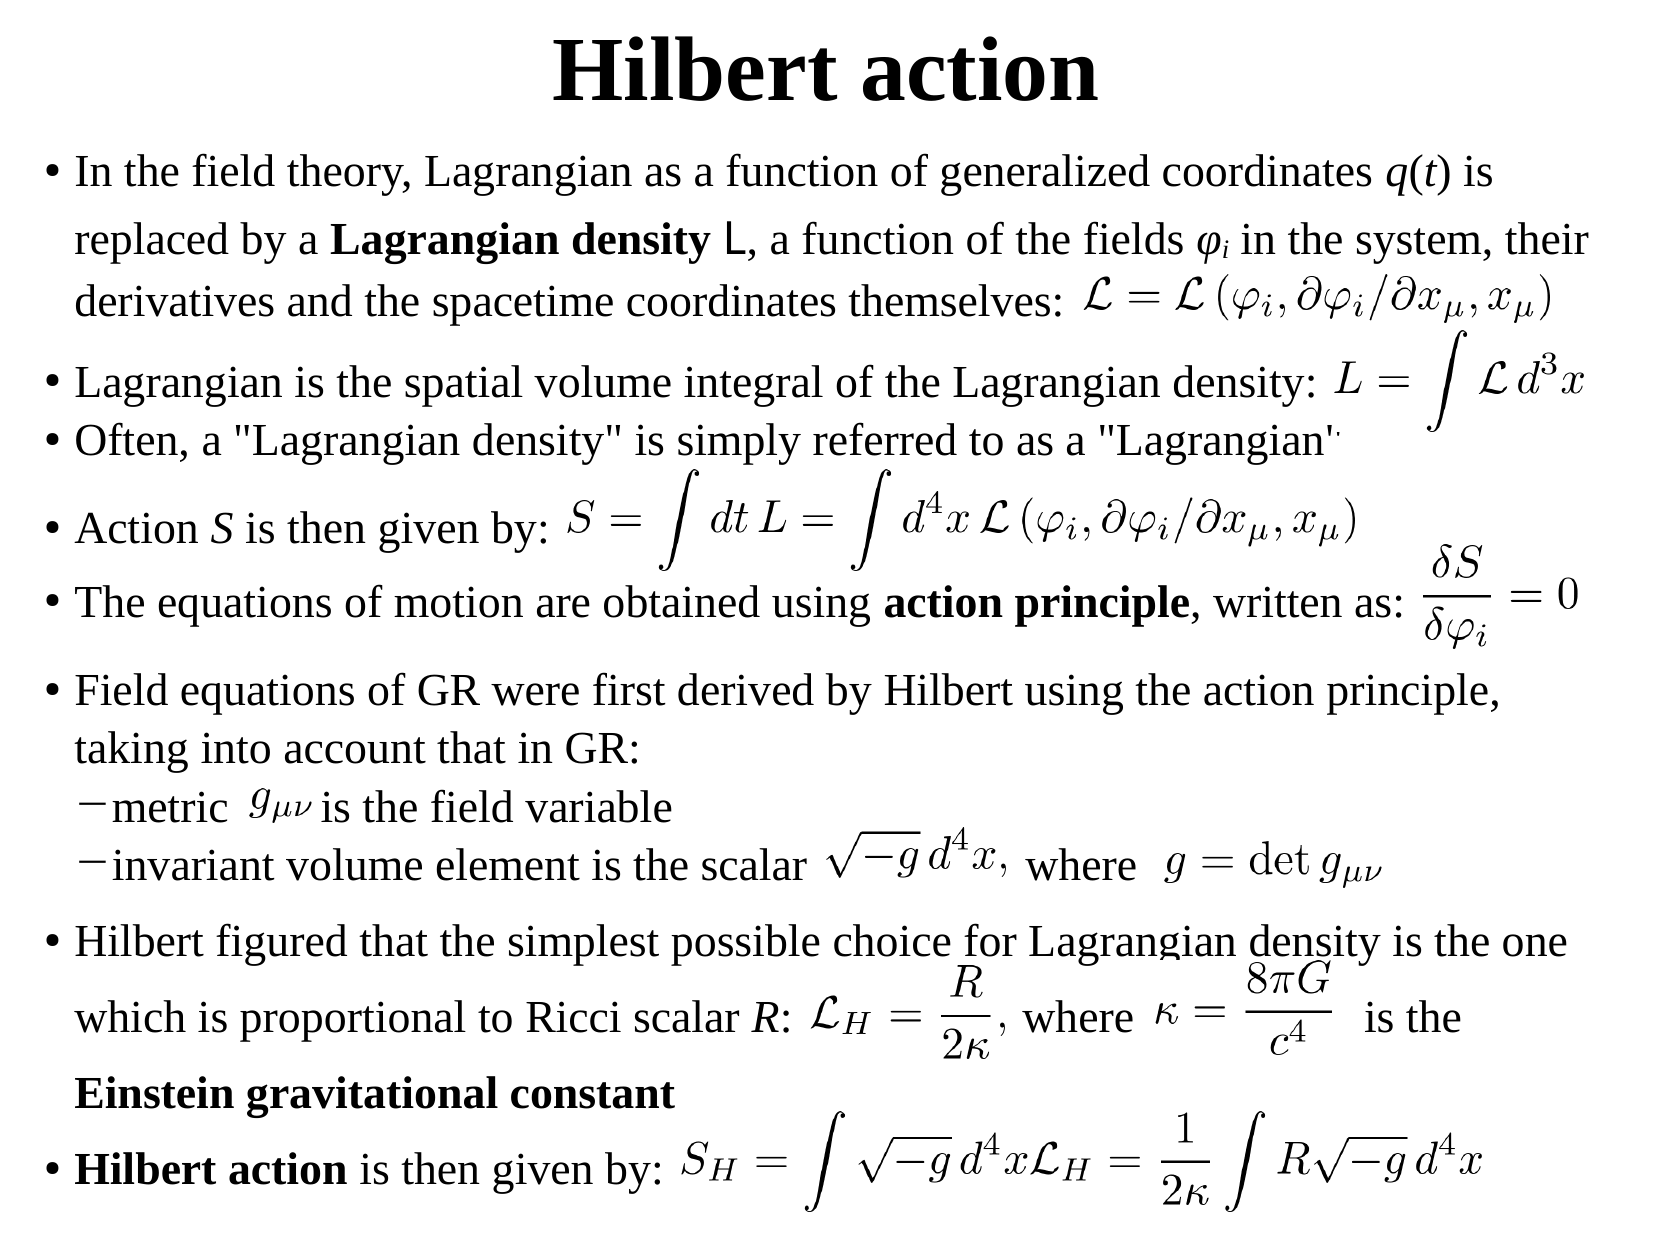

Hilbert action
# In the field theory, Lagrangian as a function of generalized coordinates q(t) is replaced by a Lagrangian density L, a function of the fields φi in the system, their derivatives and the spacetime coordinates themselves:
Lagrangian is the spatial volume integral of the Lagrangian density:
Often, a "Lagrangian density" is simply referred to as a "Lagrangian"
Action S is then given by:
The equations of motion are obtained using action principle, written as:
Field equations of GR were first derived by Hilbert using the action principle, taking into account that in GR:
metric is the field variable
invariant volume element is the scalar where
Hilbert figured that the simplest possible choice for Lagrangian density is the one which is proportional to Ricci scalar R: where is the Einstein gravitational constant
Hilbert action is then given by: